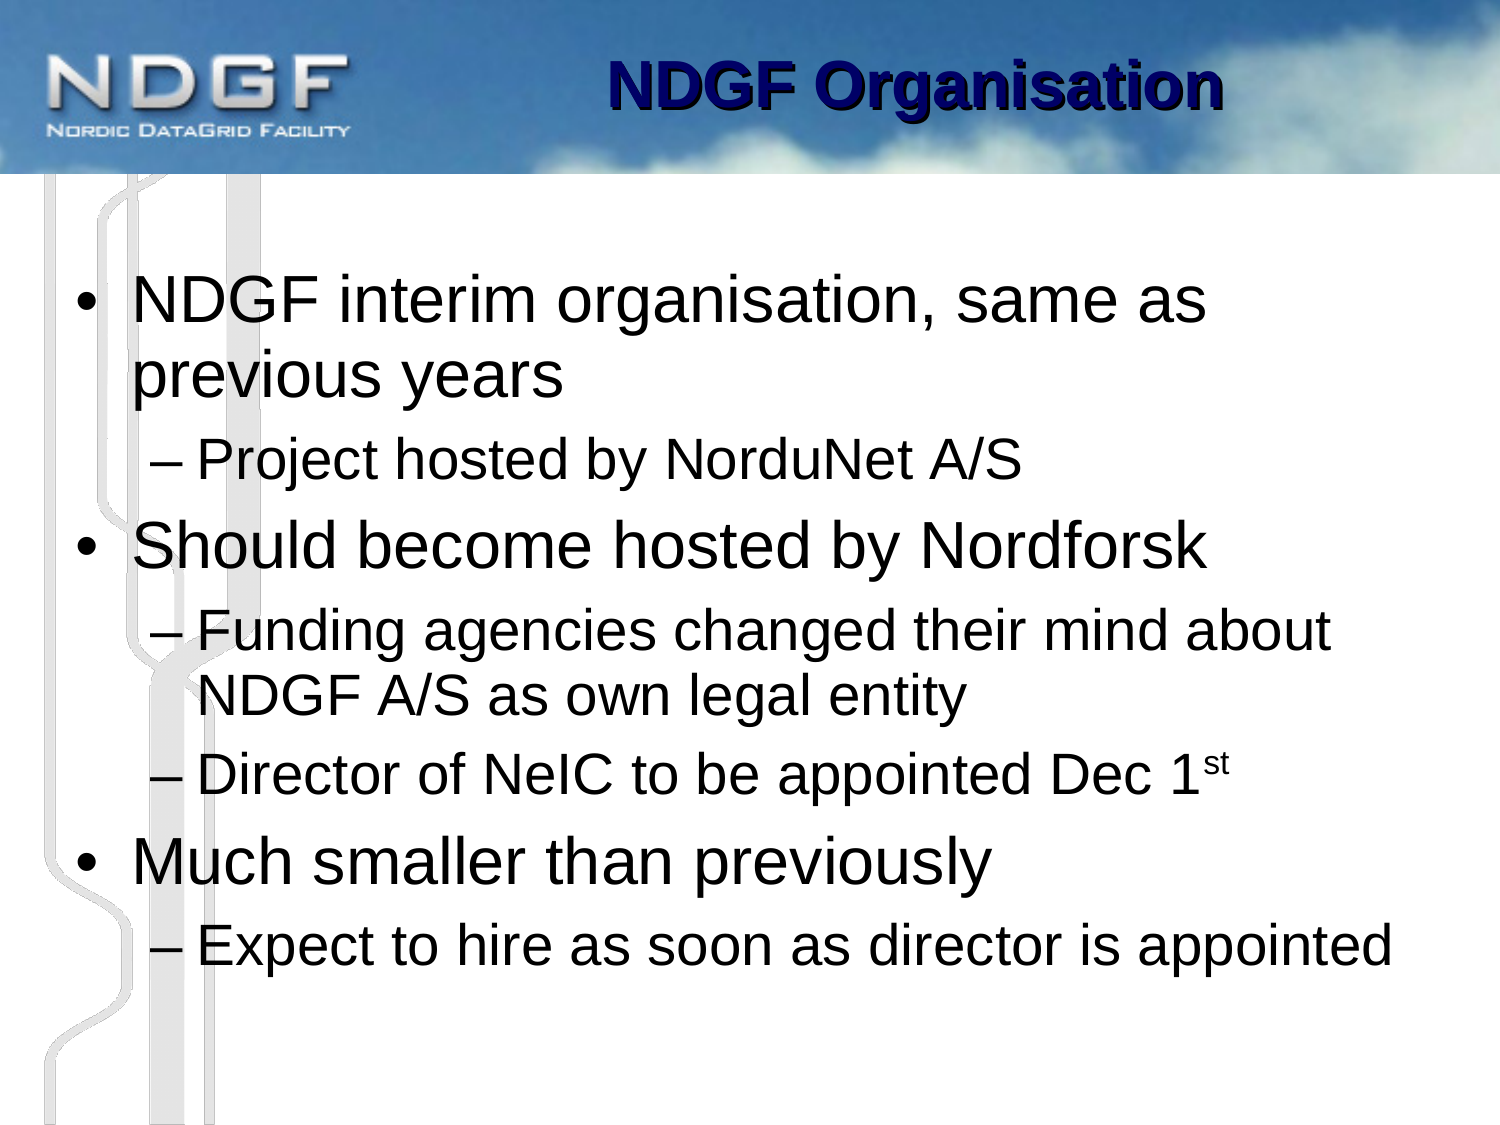

# NDGF Organisation
NDGF interim organisation, same as previous years
Project hosted by NorduNet A/S
Should become hosted by Nordforsk
Funding agencies changed their mind about NDGF A/S as own legal entity
Director of NeIC to be appointed Dec 1st
Much smaller than previously
Expect to hire as soon as director is appointed